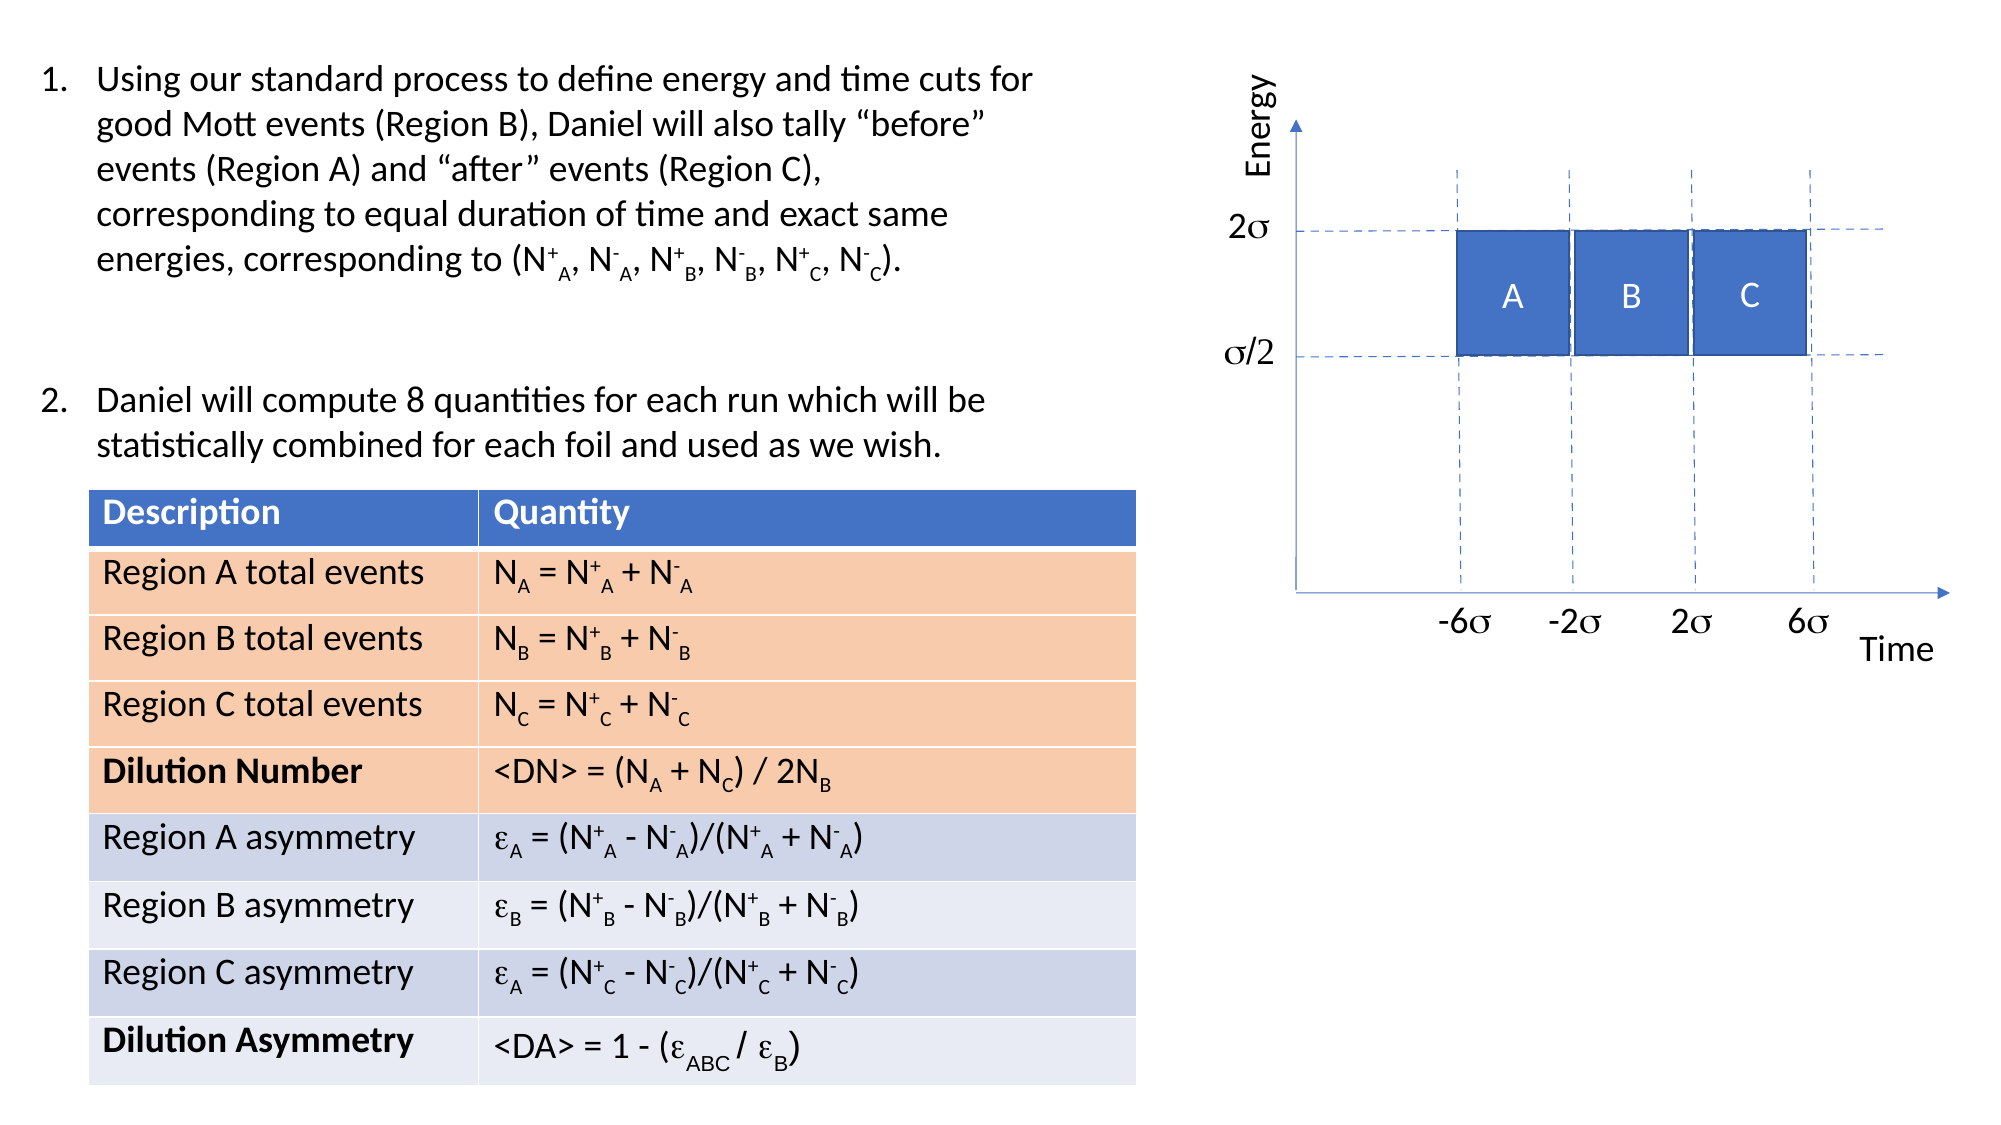

Using our standard process to define energy and time cuts for good Mott events (Region B), Daniel will also tally “before” events (Region A) and “after” events (Region C), corresponding to equal duration of time and exact same energies, corresponding to (N+A, N-A, N+B, N-B, N+C, N-C).
Daniel will compute 8 quantities for each run which will be statistically combined for each foil and used as we wish.
Energy
2s
C
A
B
s/2
-6s
-2s
2s
6s
Time
| Description | Quantity |
| --- | --- |
| Region A total events | NA = N+A + N-A |
| Region B total events | NB = N+B + N-B |
| Region C total events | NC = N+C + N-C |
| Dilution Number | <DN> = (NA + NC) / 2NB |
| Region A asymmetry | eA = (N+A - N-A)/(N+A + N-A) |
| Region B asymmetry | eB = (N+B - N-B)/(N+B + N-B) |
| Region C asymmetry | eA = (N+C - N-C)/(N+C + N-C) |
| Dilution Asymmetry | <DA> = 1 - (eABC / eB) |